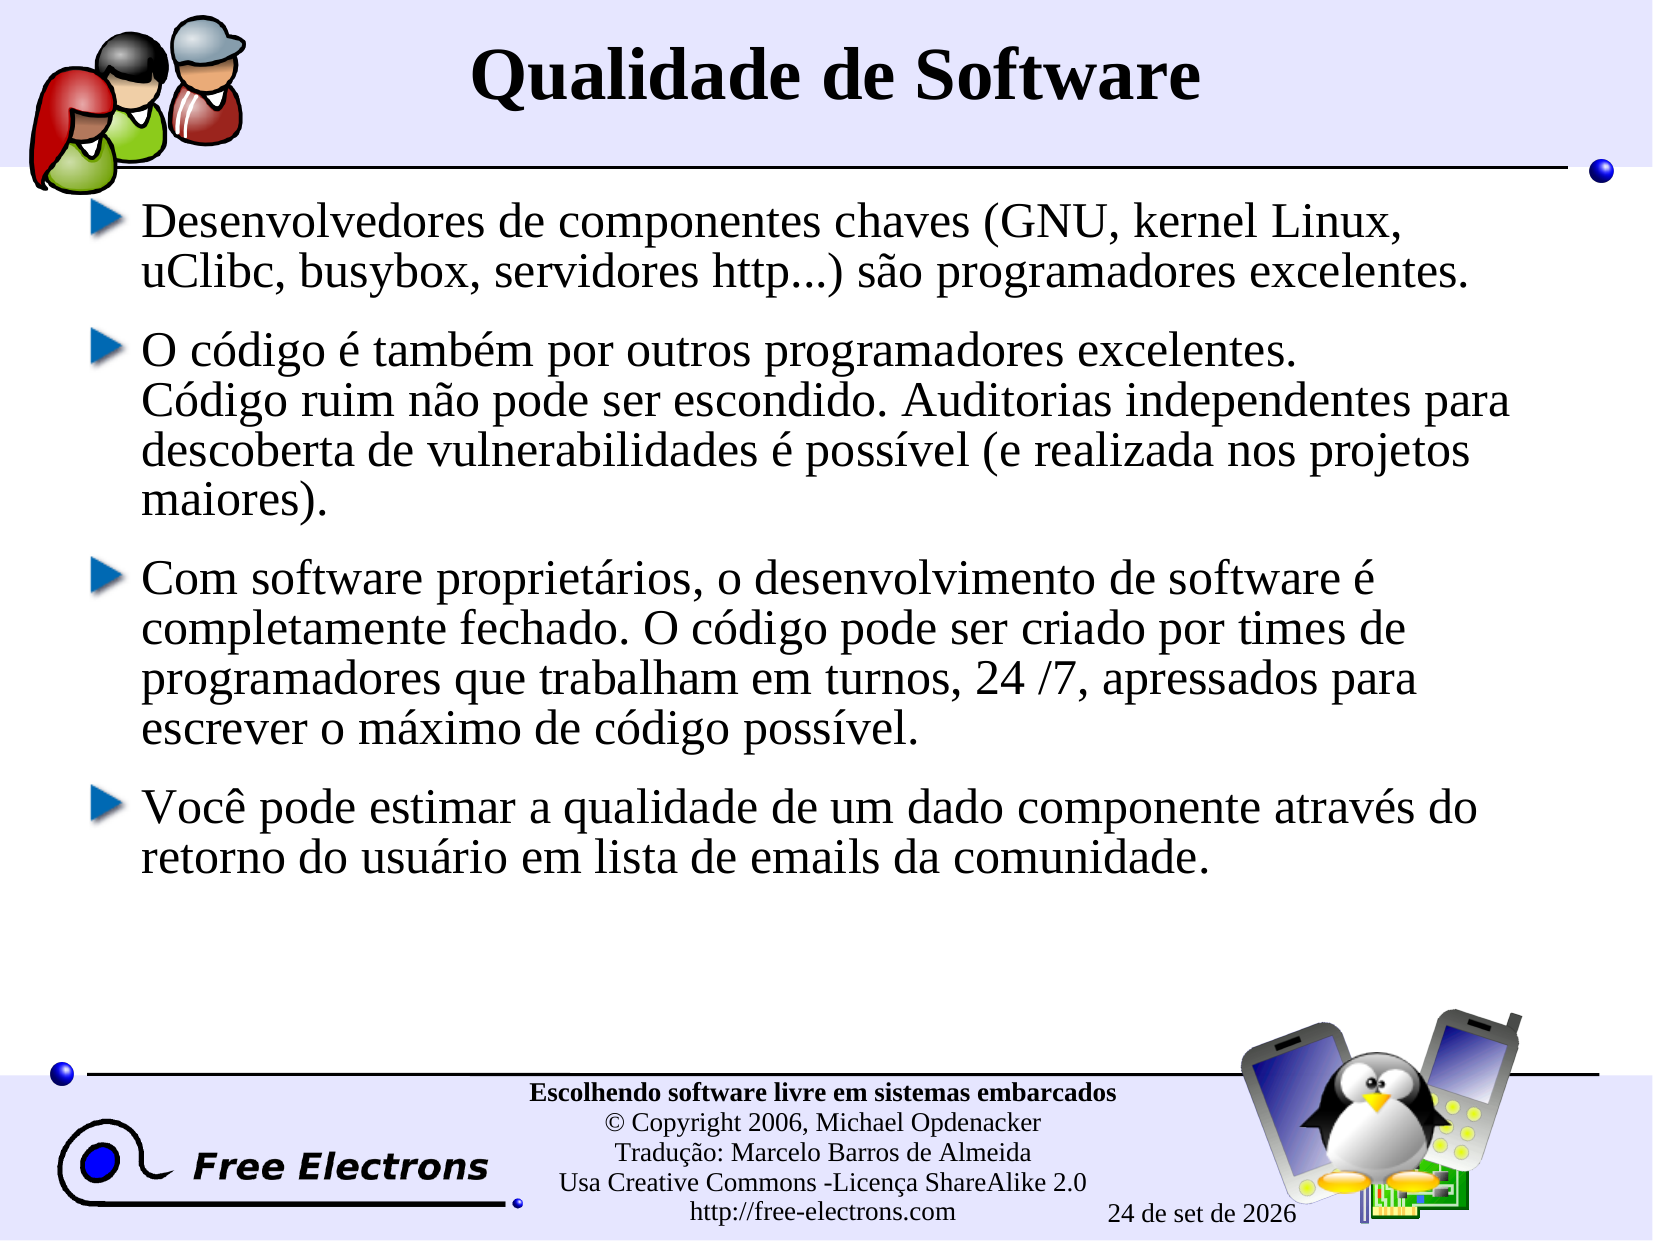

# Qualidade de Software
Desenvolvedores de componentes chaves (GNU, kernel Linux, uClibc, busybox, servidores http...) são programadores excelentes.
O código é também por outros programadores excelentes.
Código ruim não pode ser escondido. Auditorias independentes para descoberta de vulnerabilidades é possível (e realizada nos projetos maiores).
Com software proprietários, o desenvolvimento de software é completamente fechado. O código pode ser criado por times de programadores que trabalham em turnos, 24 /7, apressados para escrever o máximo de código possível.
Você pode estimar a qualidade de um dado componente através do retorno do usuário em lista de emails da comunidade.